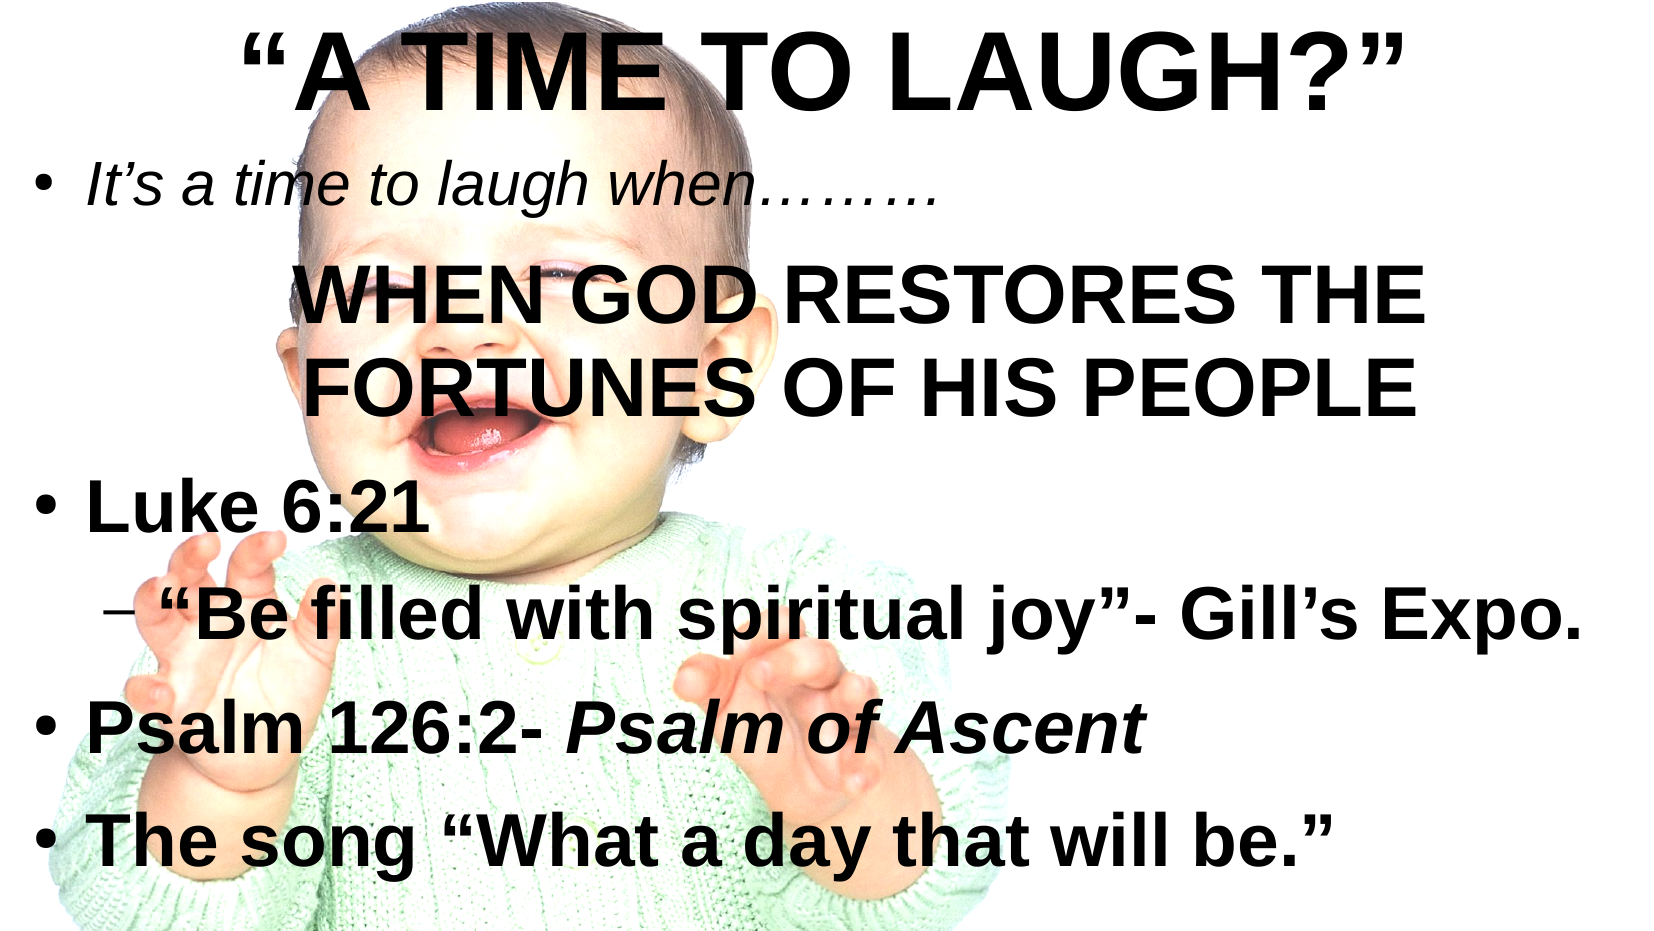

# “A TIME TO LAUGH?”
It’s a time to laugh when………
WHEN GOD RESTORES THE FORTUNES OF HIS PEOPLE
Luke 6:21
“Be filled with spiritual joy”- Gill’s Expo.
Psalm 126:2- Psalm of Ascent
The song “What a day that will be.”